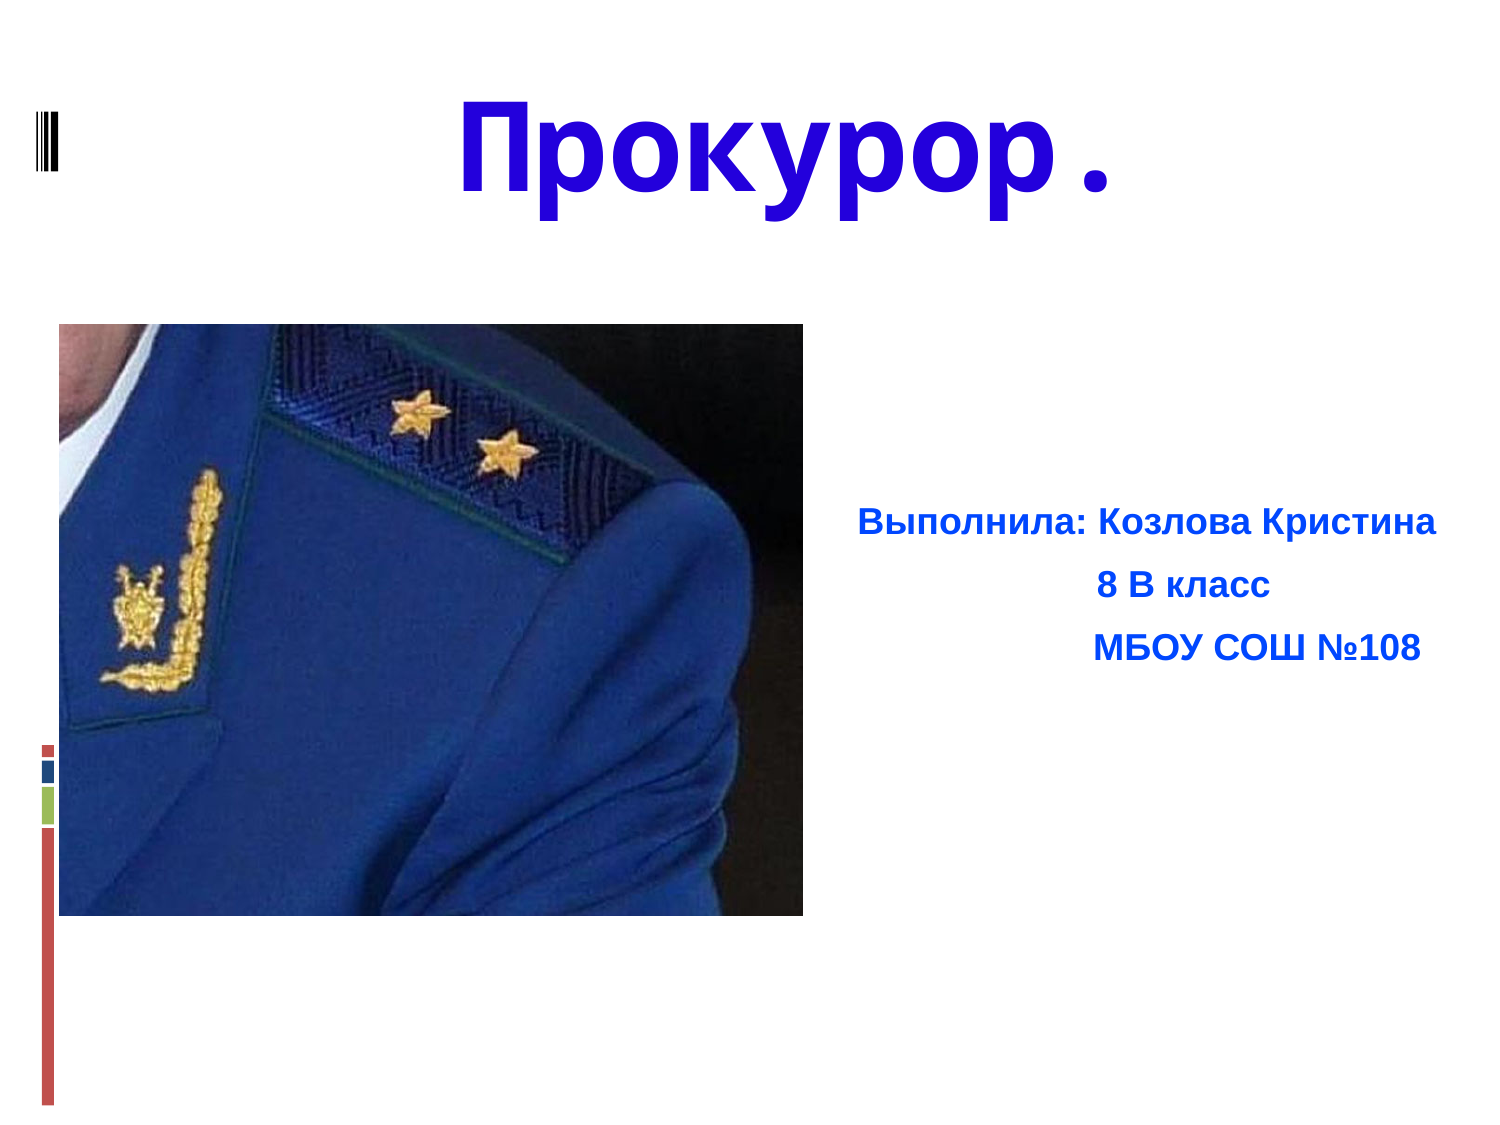

#
Прокурор.
Выполнила: Козлова Кристина
 8 В класс
 МБОУ СОШ №108